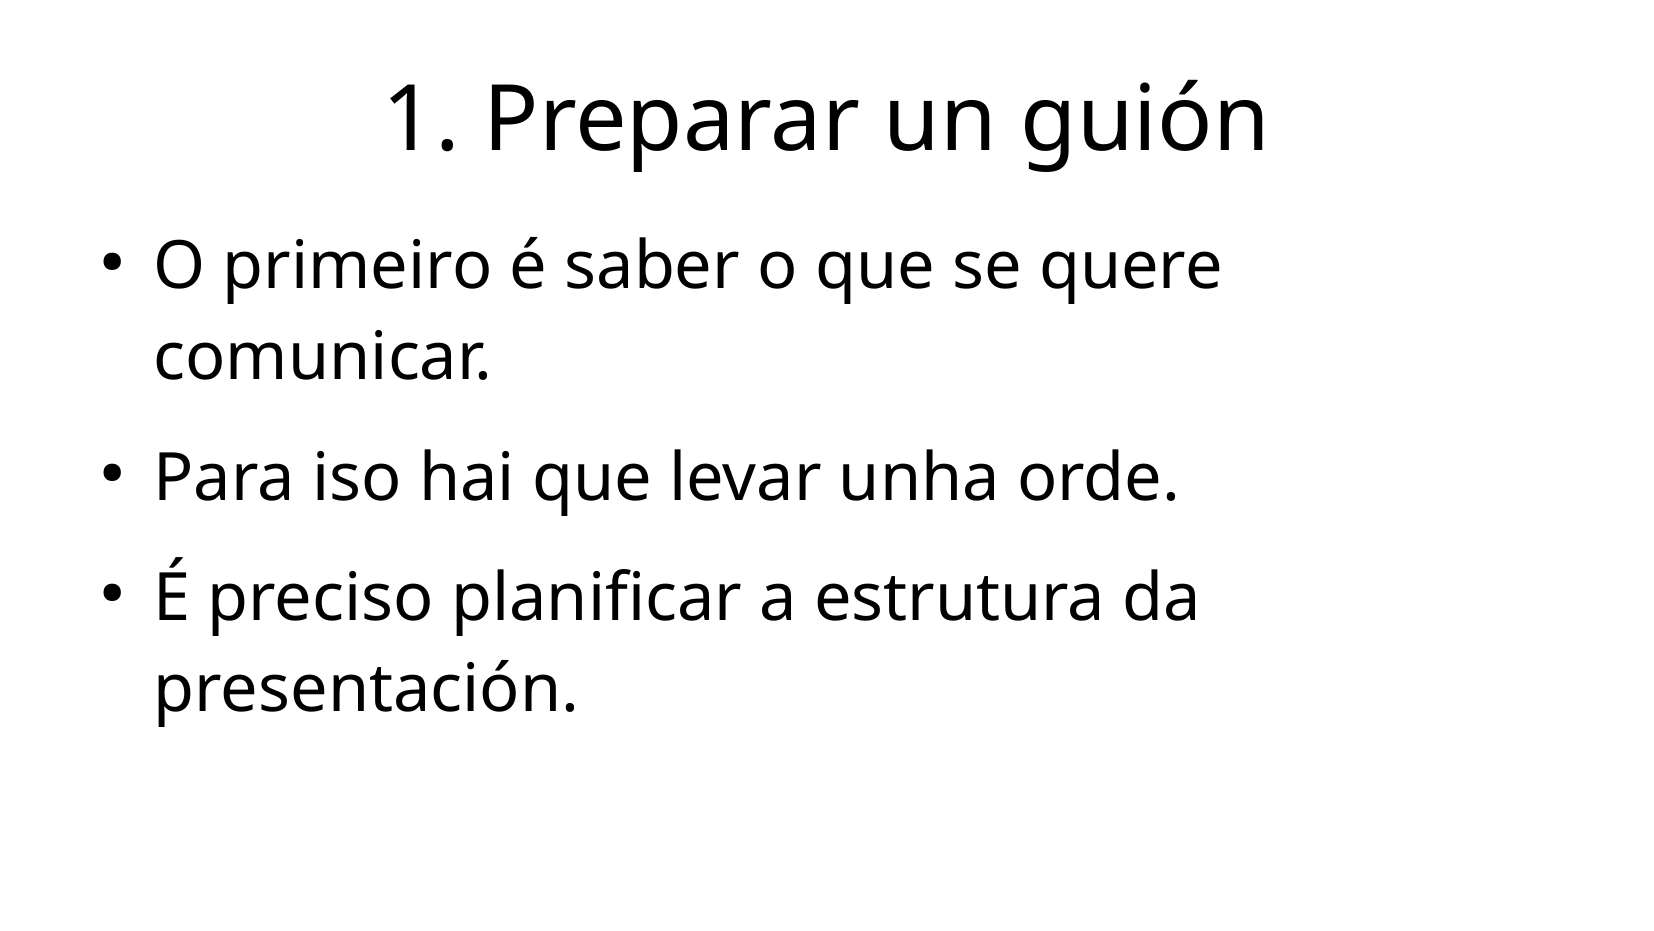

# 1. Preparar un guión
O primeiro é saber o que se quere comunicar.
Para iso hai que levar unha orde.
É preciso planificar a estrutura da presentación.